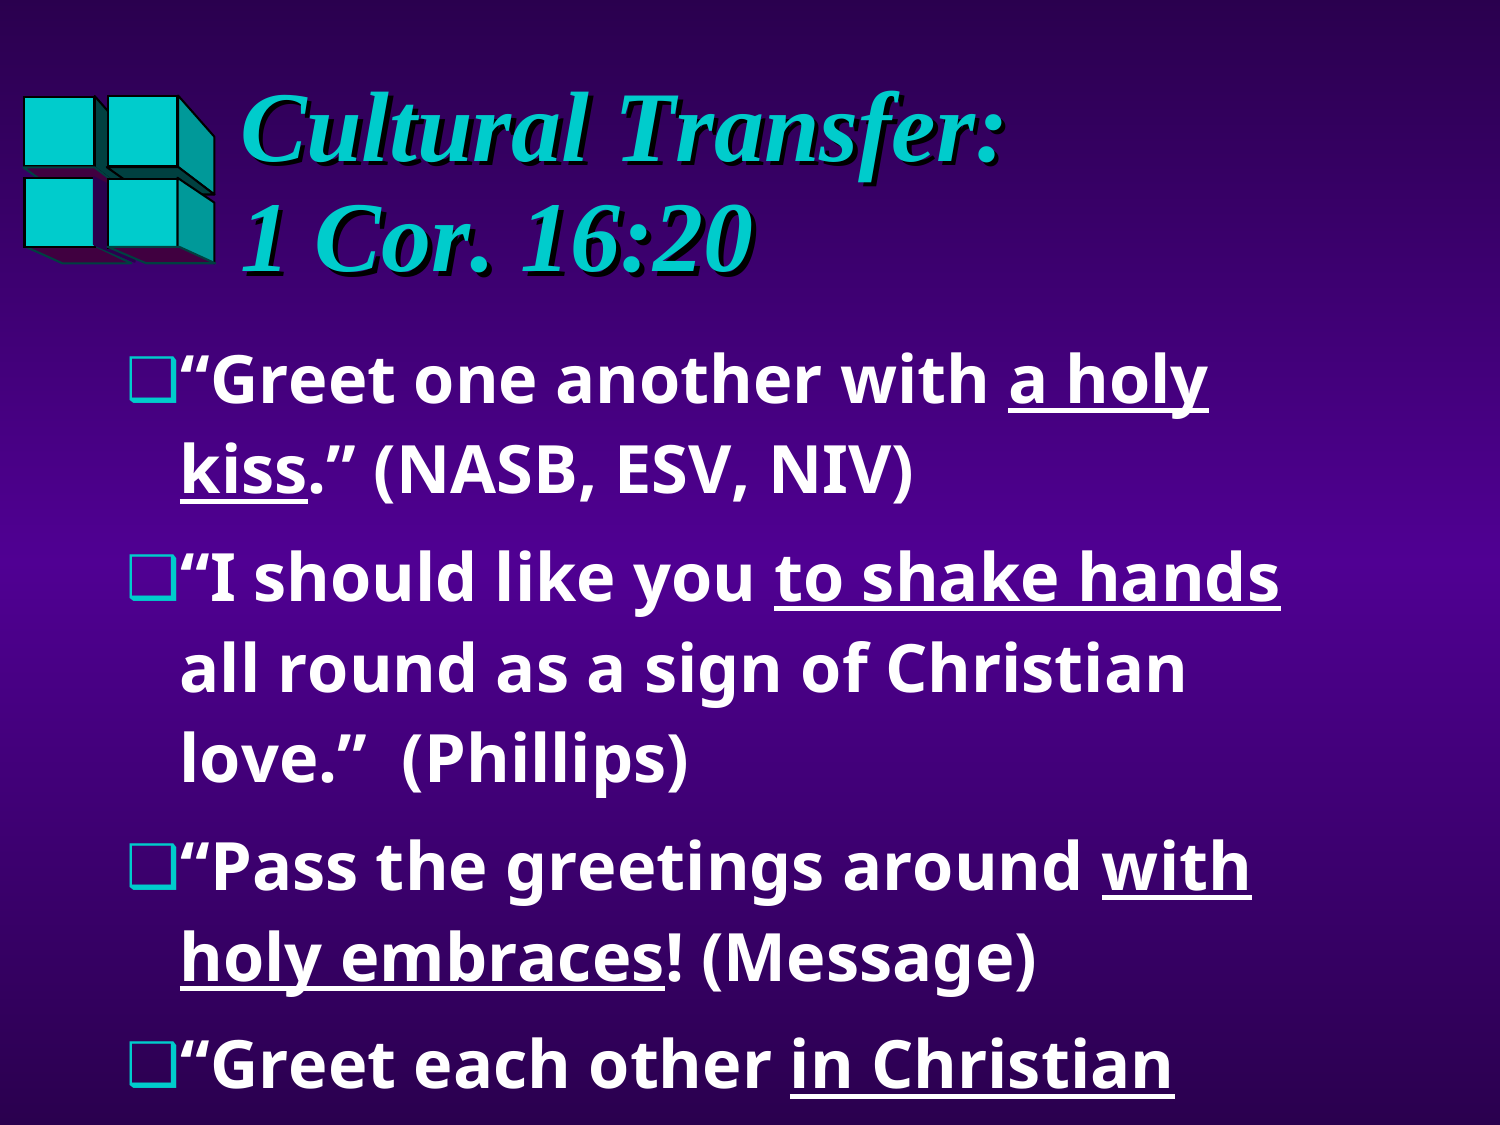

# Cultural Transfer: 1 Cor. 16:20
“Greet one another with a holy kiss.” (NASB, ESV, NIV)
“I should like you to shake hands all round as a sign of Christian love.” (Phillips)
“Pass the greetings around with holy embraces! (Message)
“Greet each other in Christian love.” (NLT)